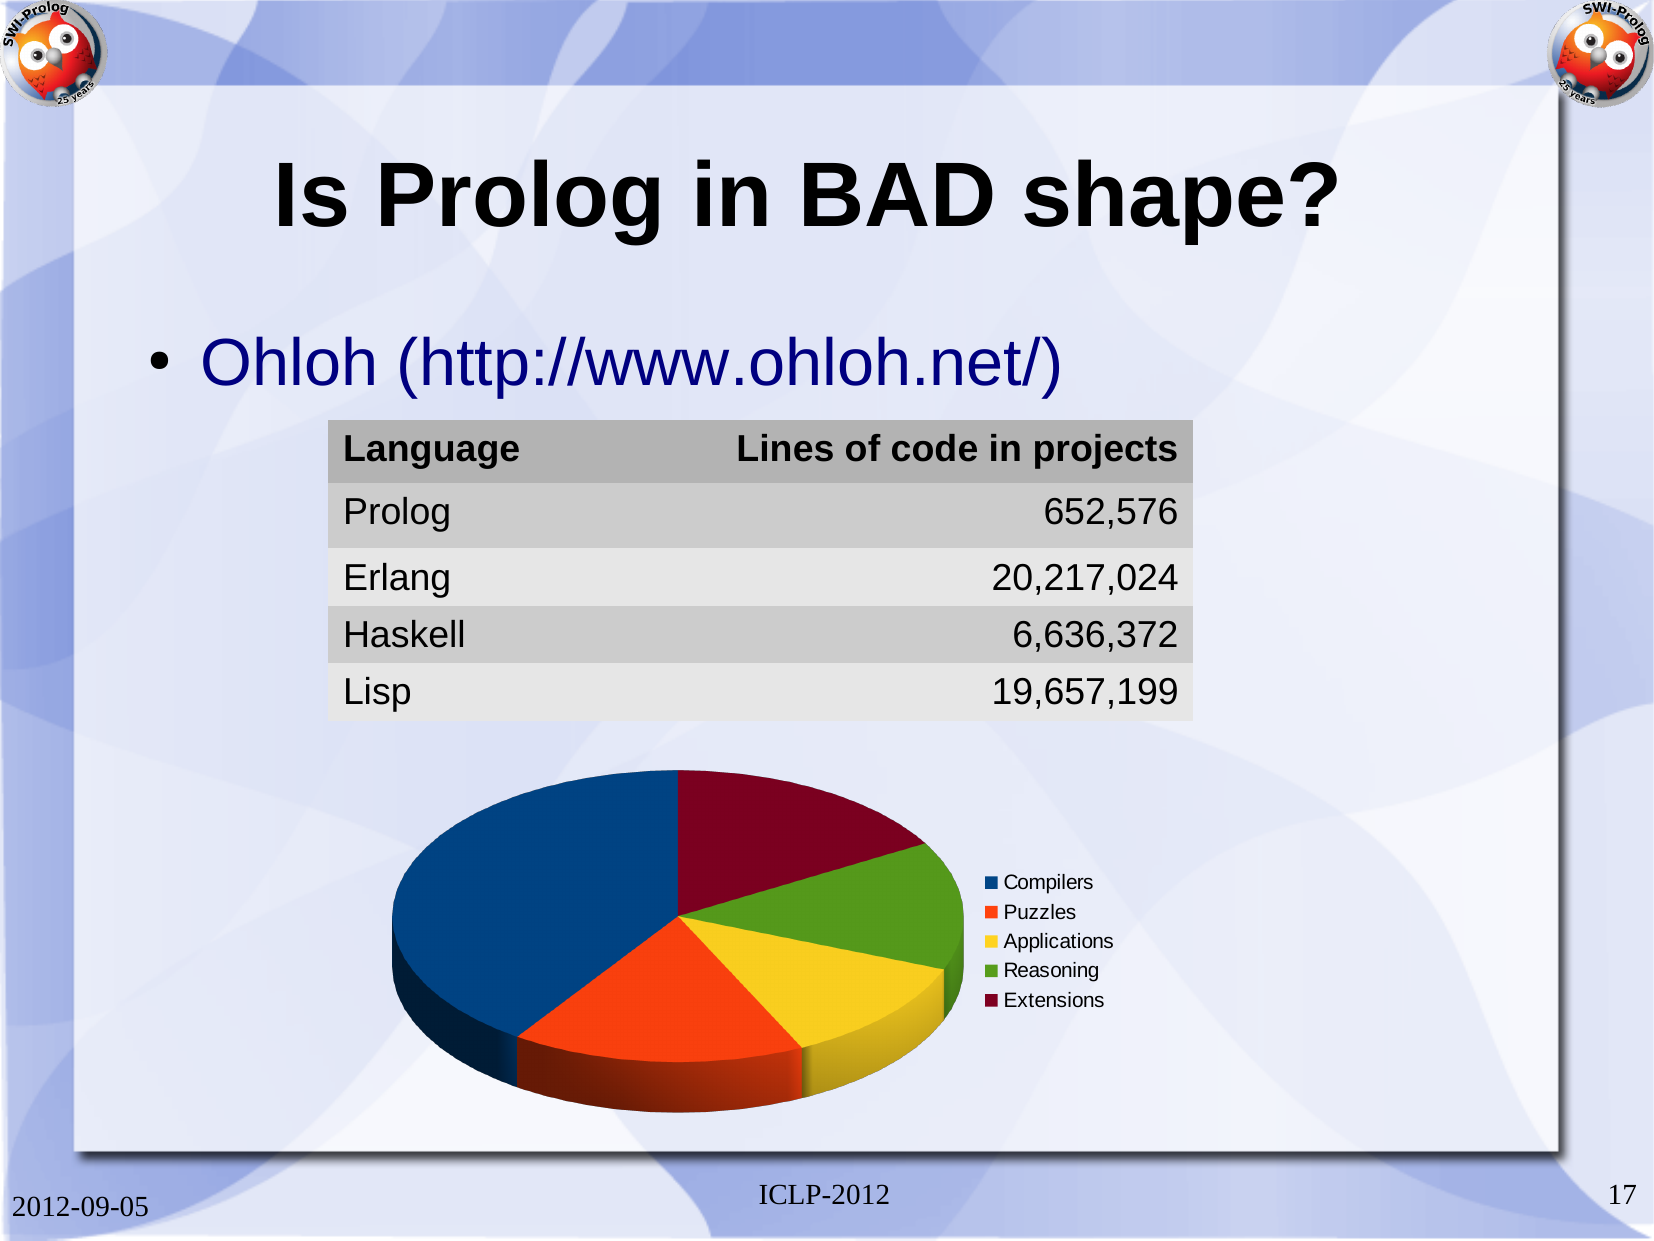

# Is Prolog in BAD shape?
Ohloh (http://www.ohloh.net/)
| Language | Lines of code in projects |
| --- | --- |
| Prolog | 652,576 |
| Erlang | 20,217,024 |
| Haskell | 6,636,372 |
| Lisp | 19,657,199 |
[unsupported chart]
ICLP-2012
17
2012-09-05